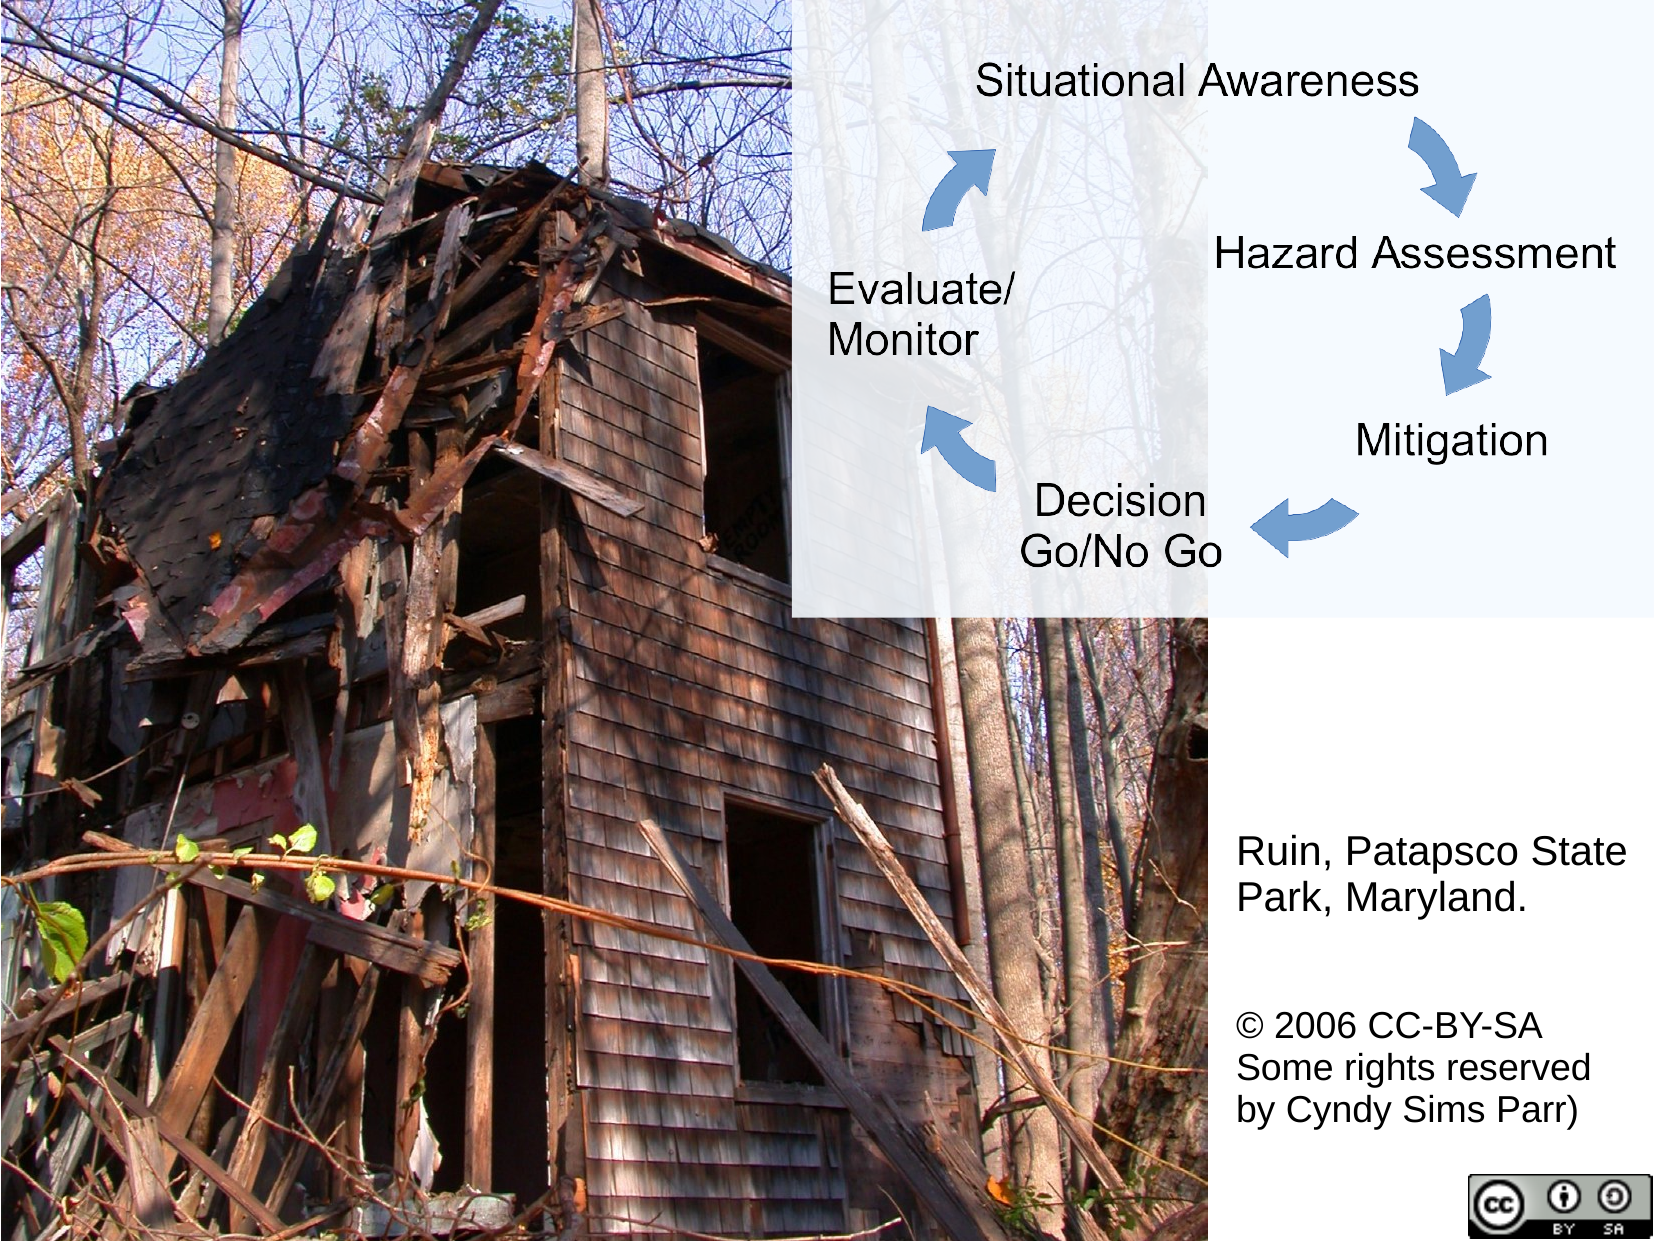

Ruin, Patapsco State
Park, Maryland.
© 2006 CC-BY-SA
Some rights reserved
by Cyndy Sims Parr)